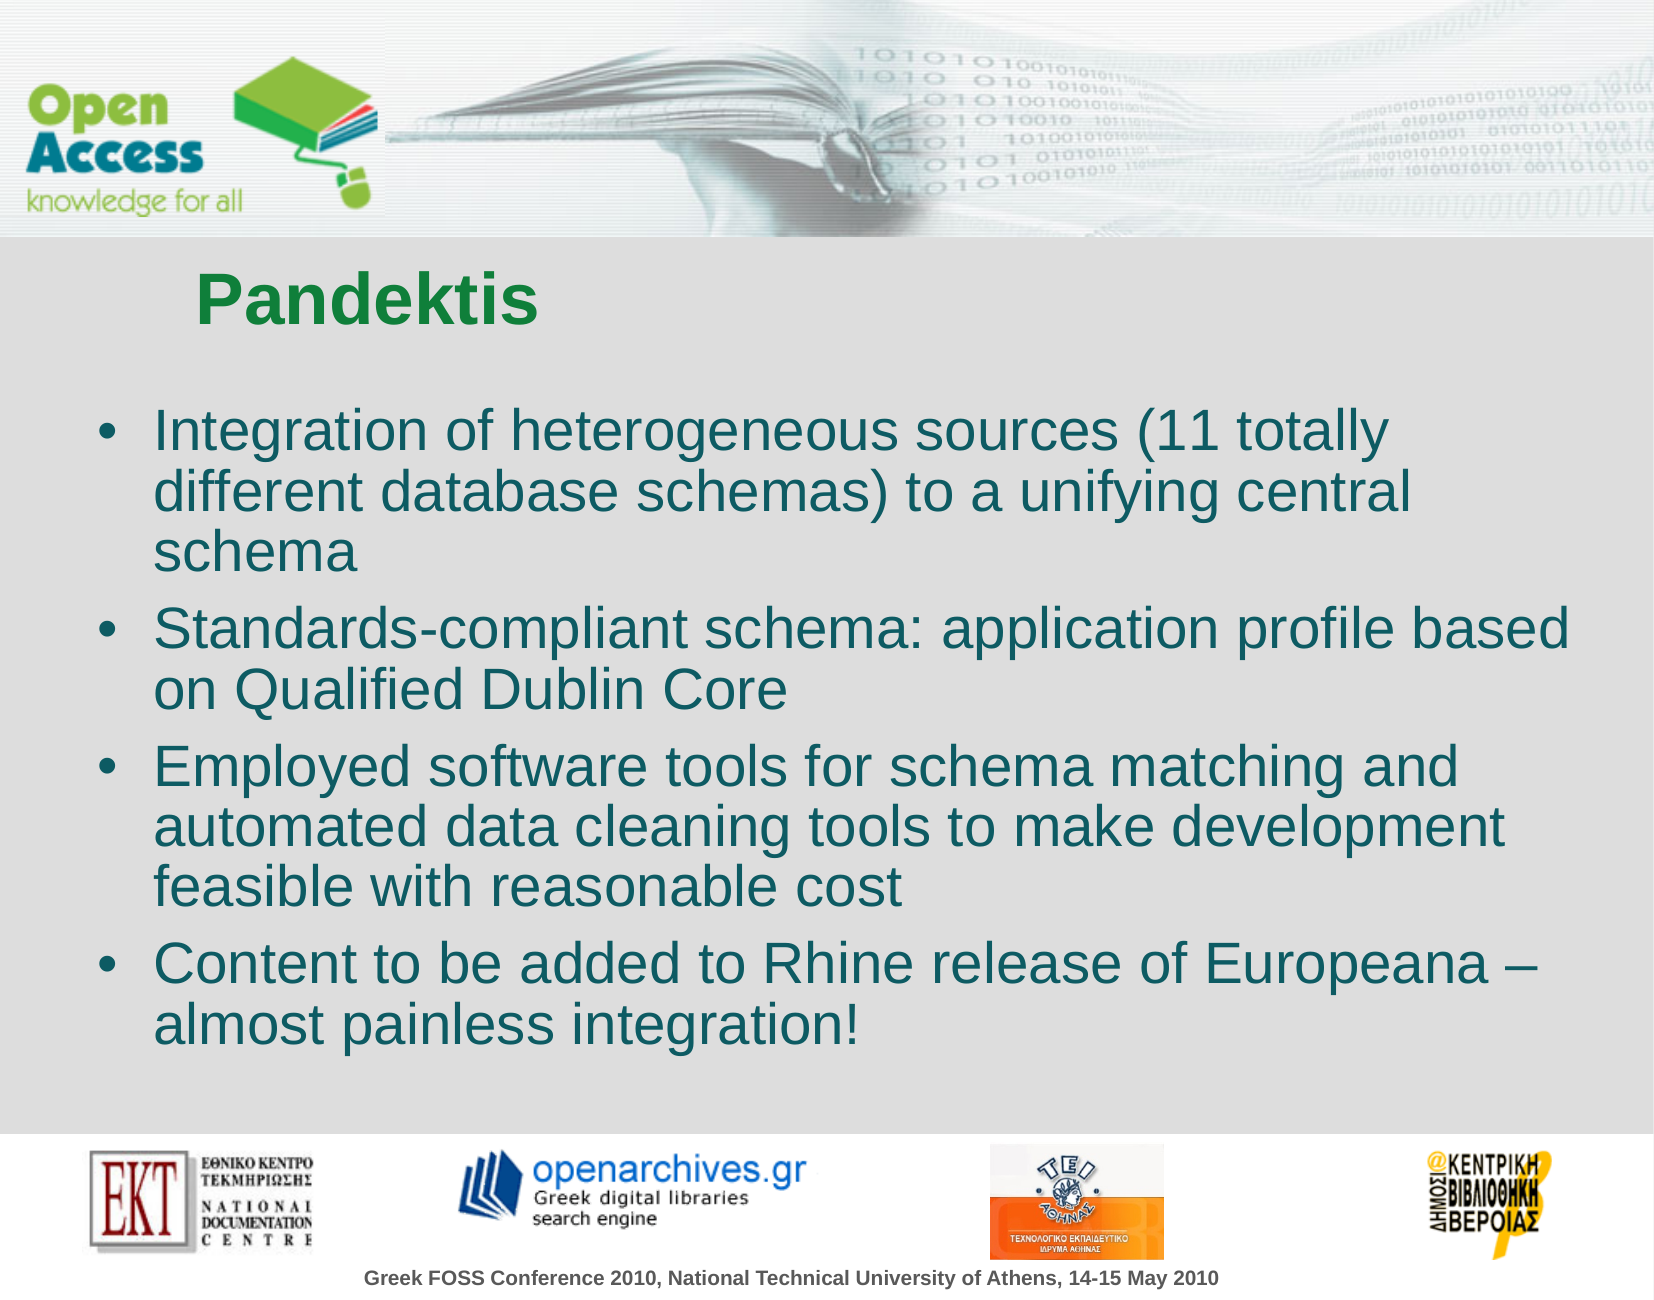

Pandektis
# Integration of heterogeneous sources (11 totally different database schemas) to a unifying central schema
Standards-compliant schema: application profile based on Qualified Dublin Core
Employed software tools for schema matching and automated data cleaning tools to make development feasible with reasonable cost
Content to be added to Rhine release of Europeana – almost painless integration!